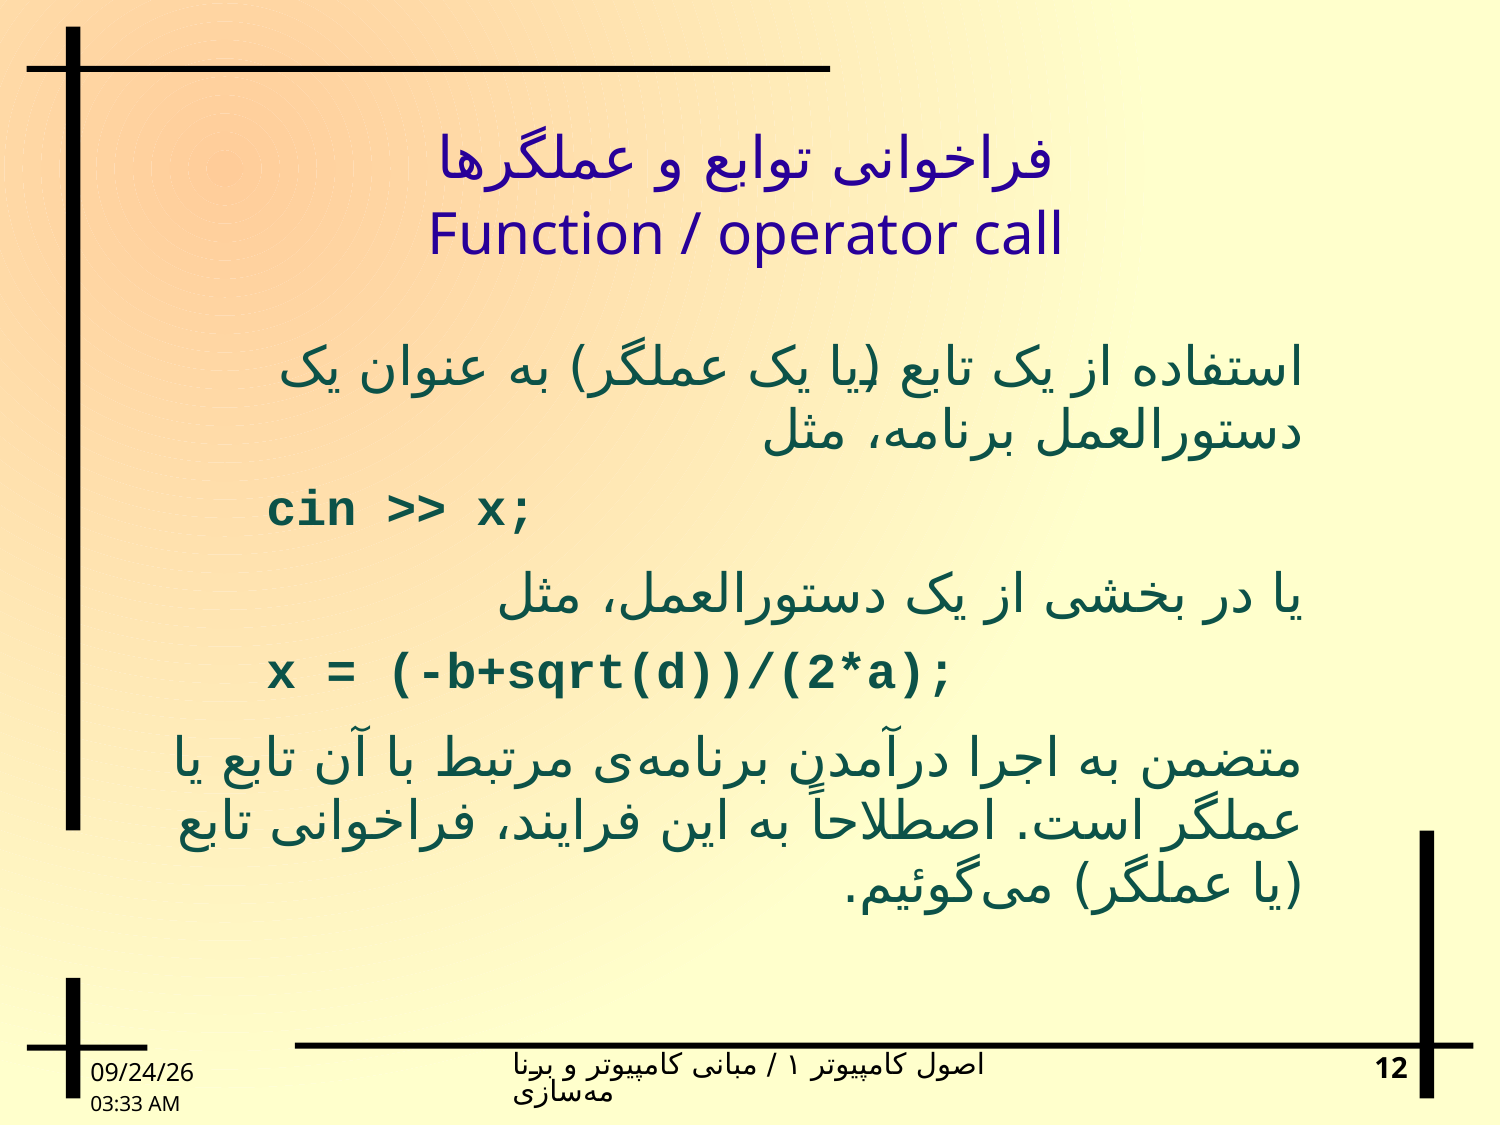

فراخوانی توابع و عملگرها
Function / operator call
# استفاده از یک تابع (یا یک عملگر) به عنوان یک دستورالعمل برنامه، مثل
cin >> x;
یا در بخشی از یک دستورالعمل، مثل
x = (-b+sqrt(d))/(2*a);
متضمن به اجرا درآمدن برنامه‌ی مرتبط با آن تابع یا عملگر است. اصطلاحاً به این فرایند، فراخوانی تابع (یا عملگر) می‌گوئیم.
اصول کامپیوتر ۱ / مبانی کامپیوتر و برنامه‌سازی
12